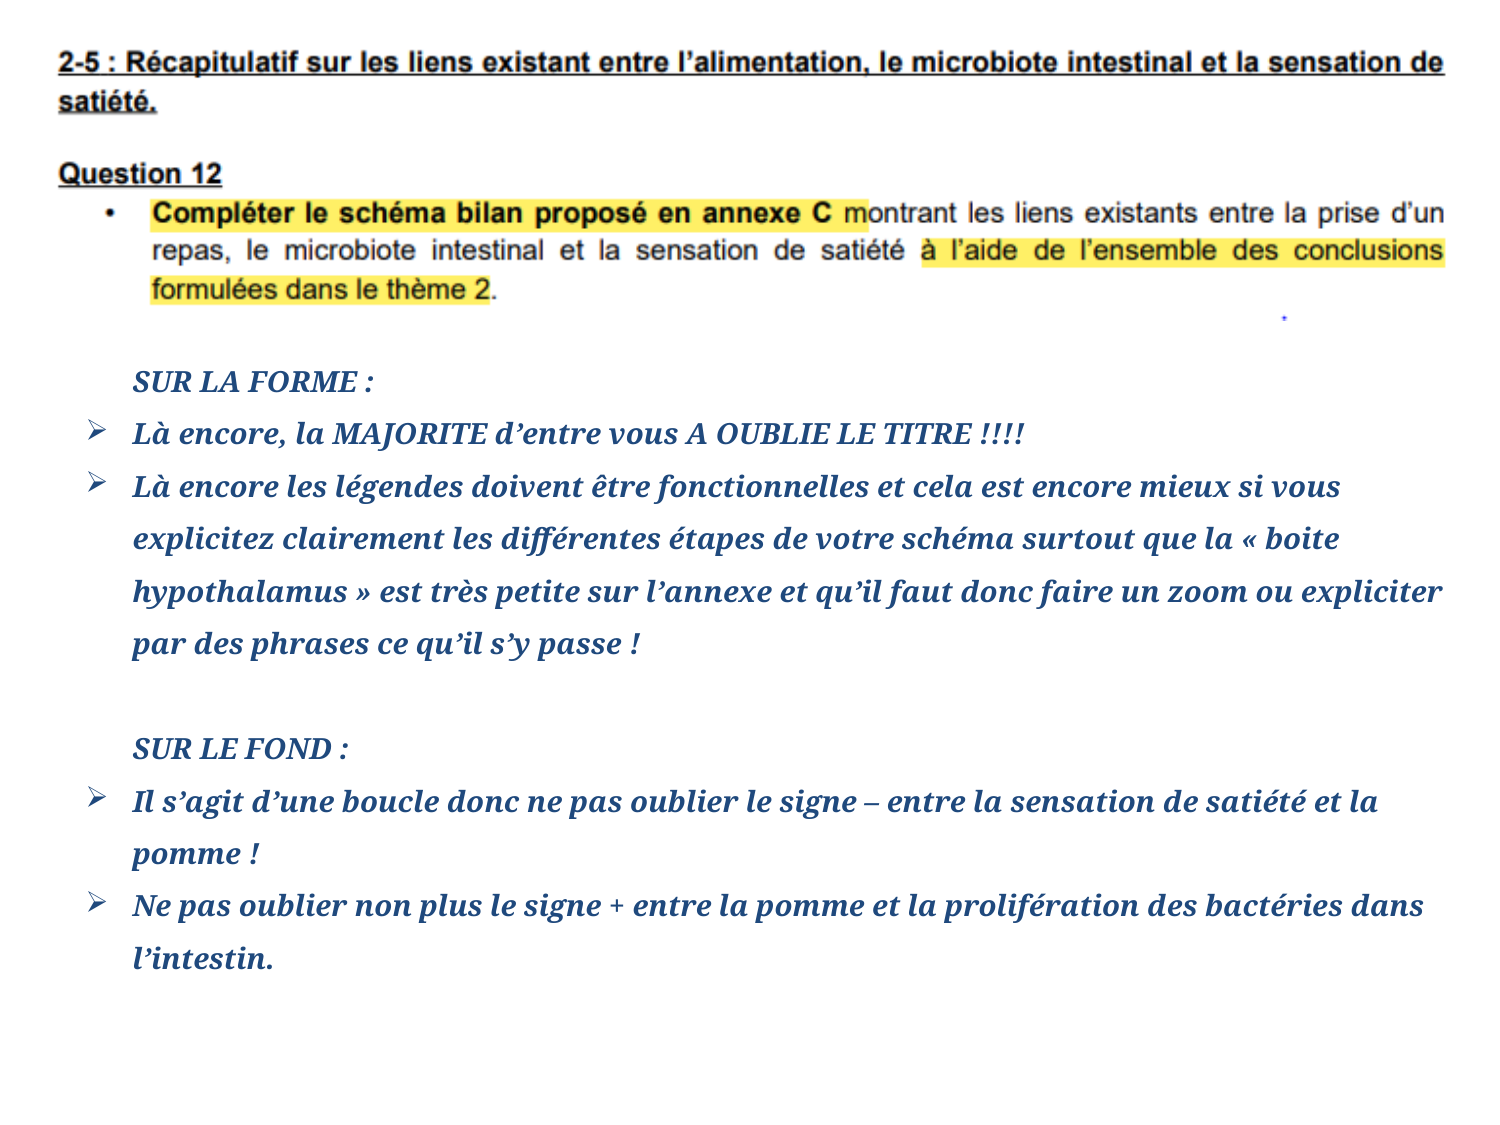

SUR LA FORME :
Là encore, la MAJORITE d’entre vous A OUBLIE LE TITRE !!!!
Là encore les légendes doivent être fonctionnelles et cela est encore mieux si vous explicitez clairement les différentes étapes de votre schéma surtout que la « boite  hypothalamus » est très petite sur l’annexe et qu’il faut donc faire un zoom ou expliciter par des phrases ce qu’il s’y passe !
SUR LE FOND :
Il s’agit d’une boucle donc ne pas oublier le signe – entre la sensation de satiété et la pomme !
Ne pas oublier non plus le signe + entre la pomme et la prolifération des bactéries dans l’intestin.